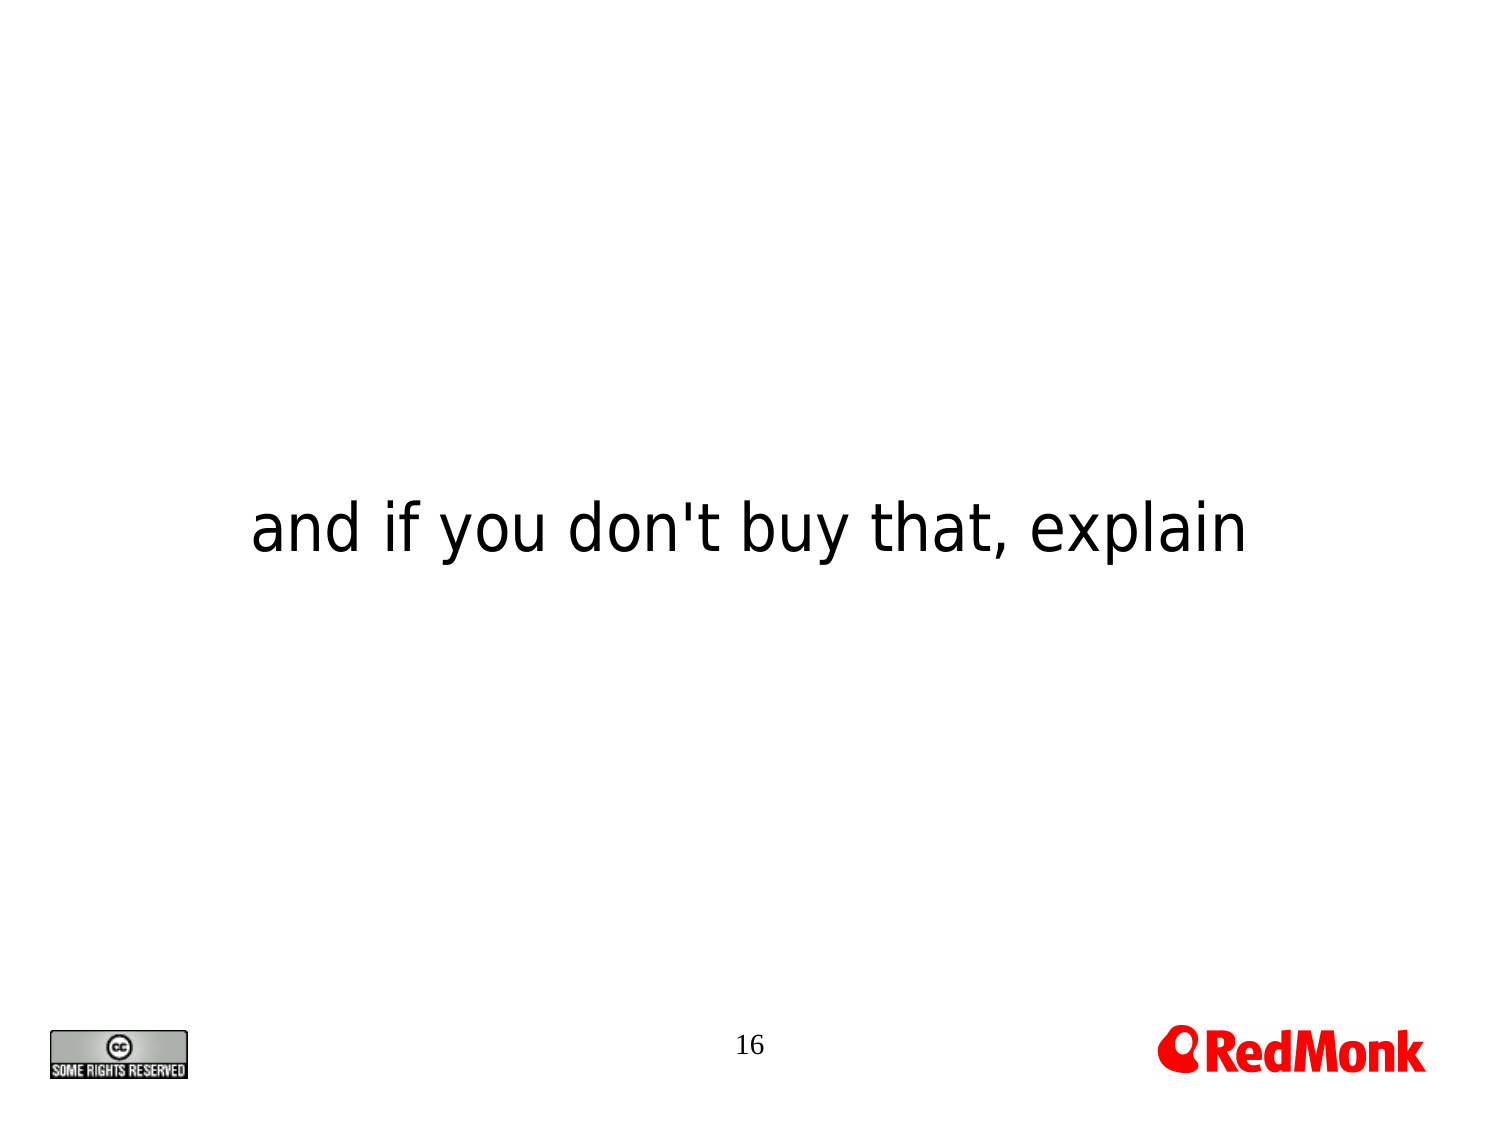

and if you don't buy that, explain